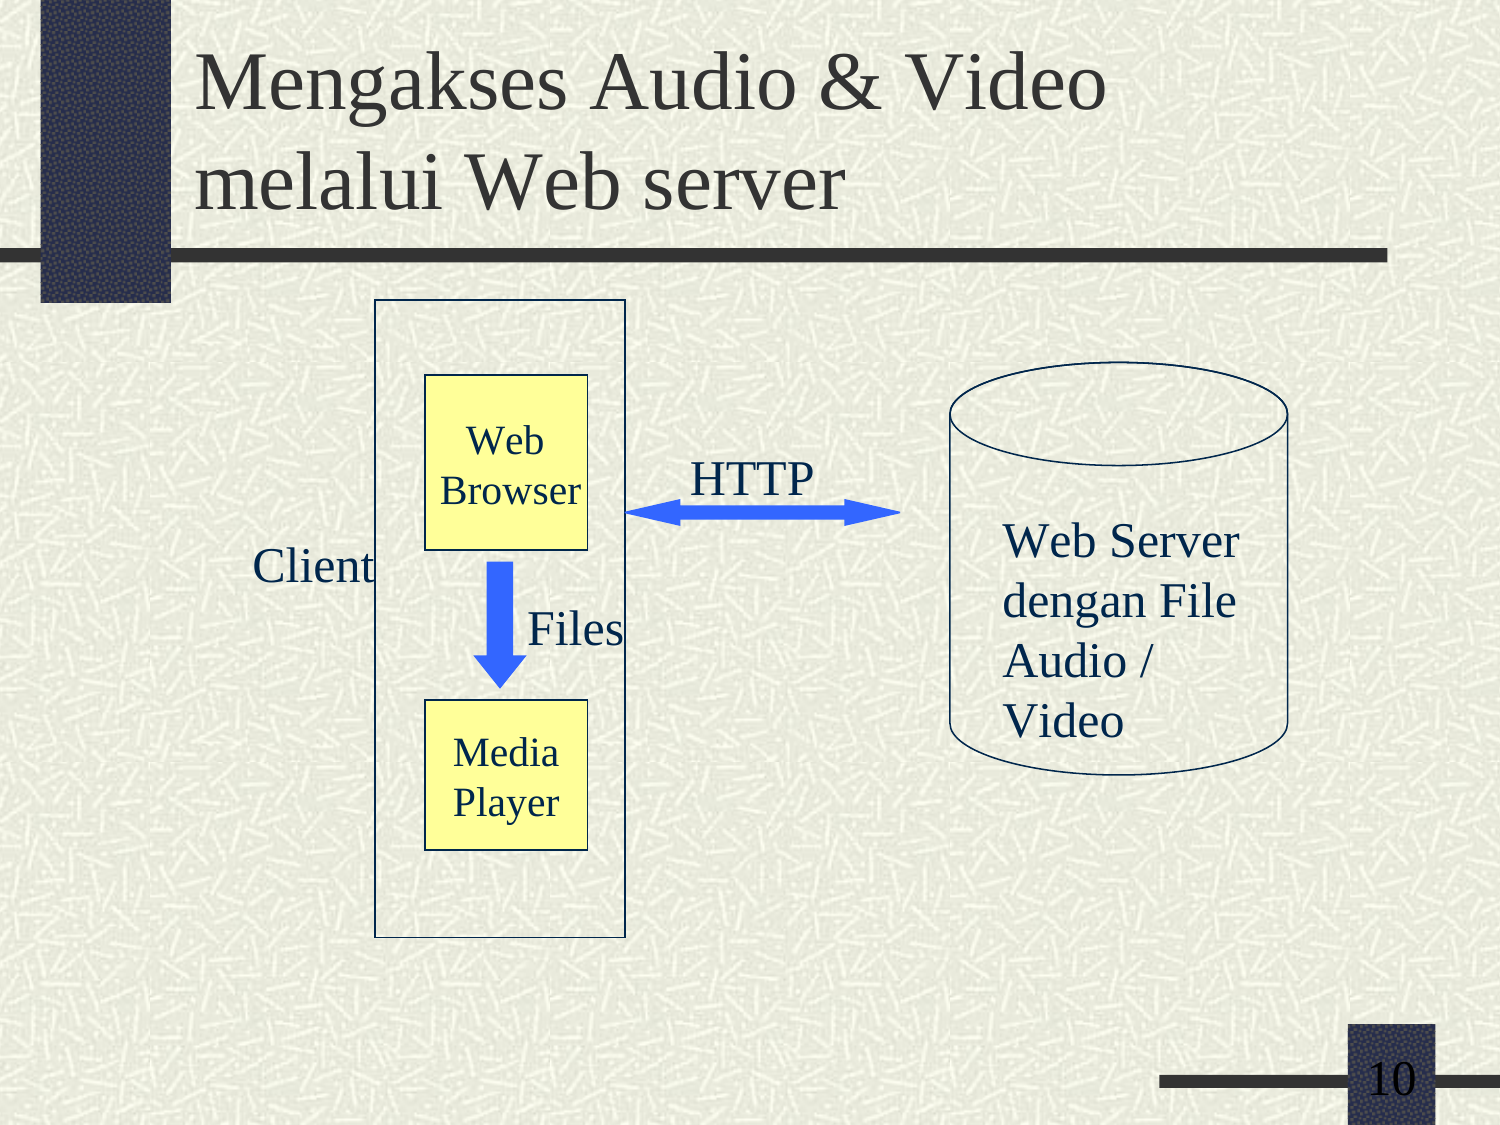

# Mengakses Audio & Video melalui Web server
Web
Browser
HTTP
Web Server
dengan File Audio / Video
Client
Files
Media
Player
10